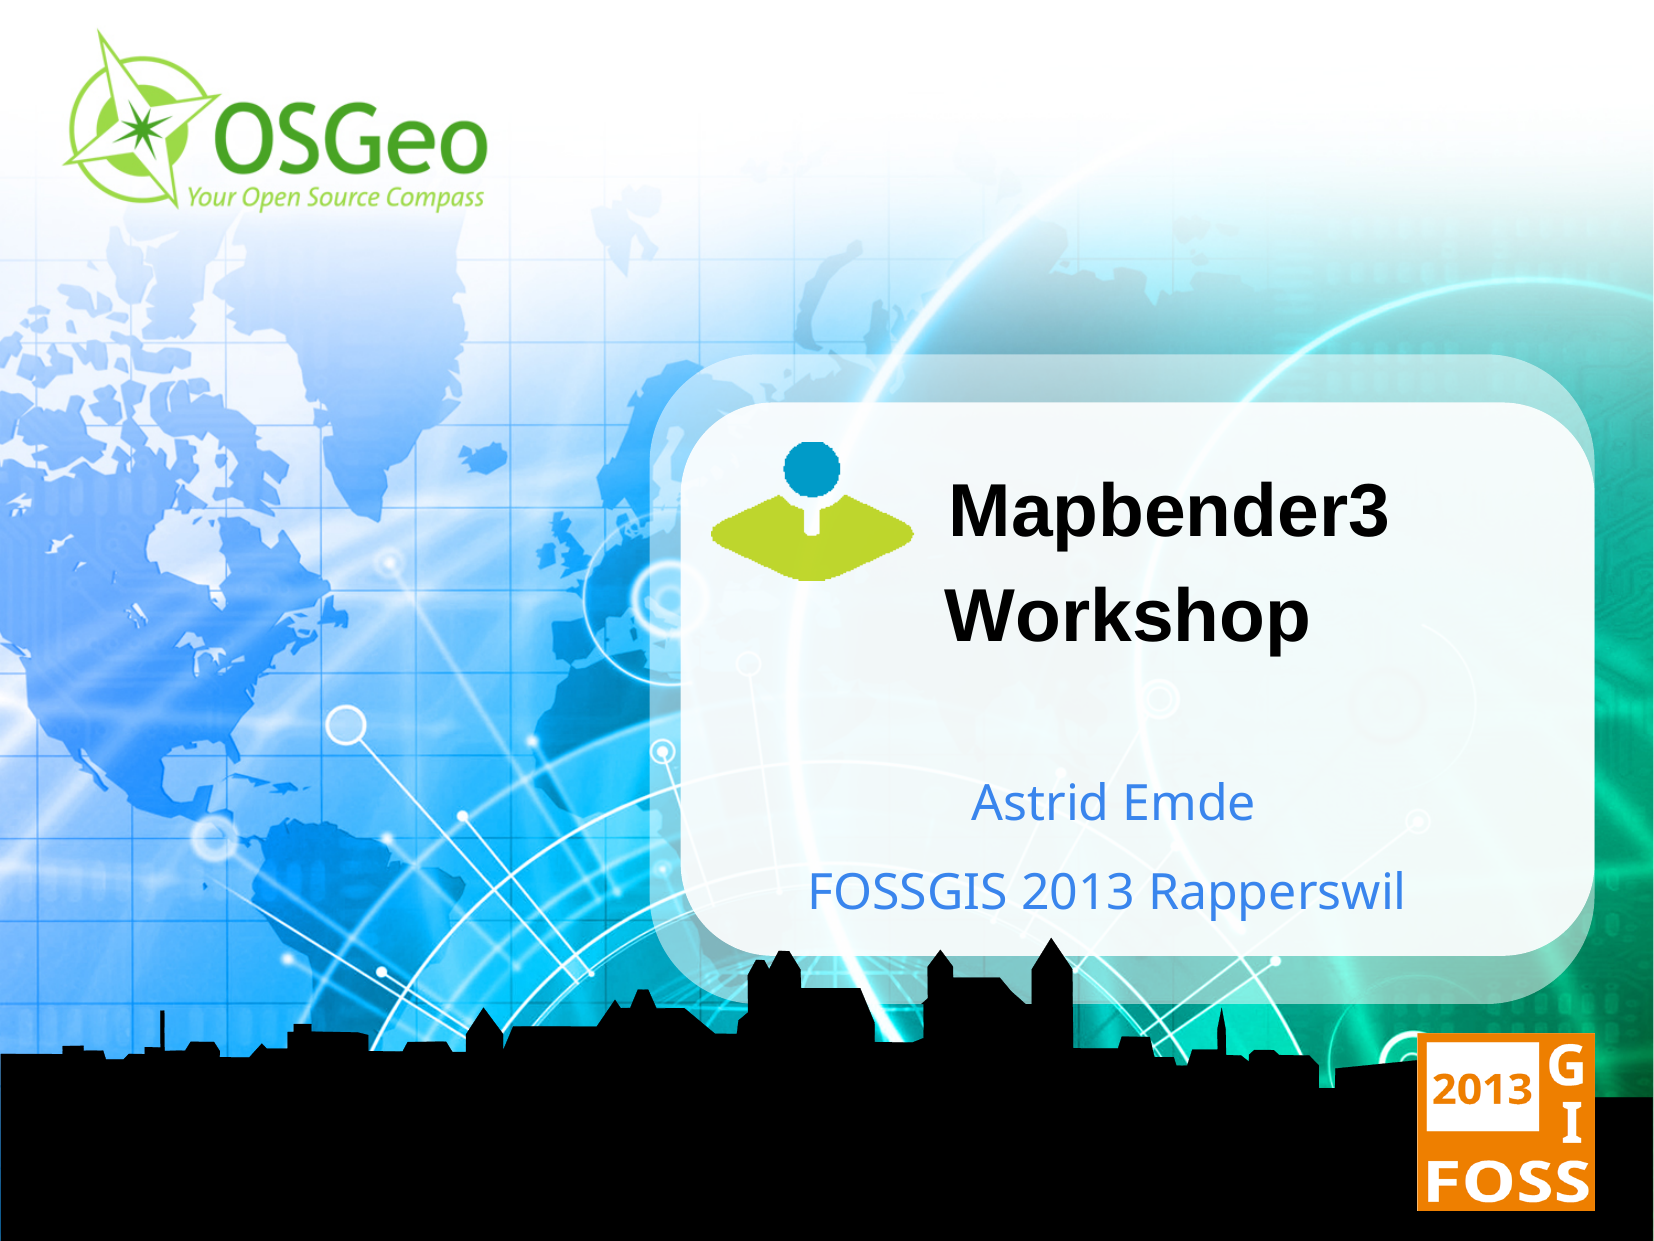

Mapbender3
 Workshop
 Astrid Emde
FOSSGIS 2013 Rapperswil